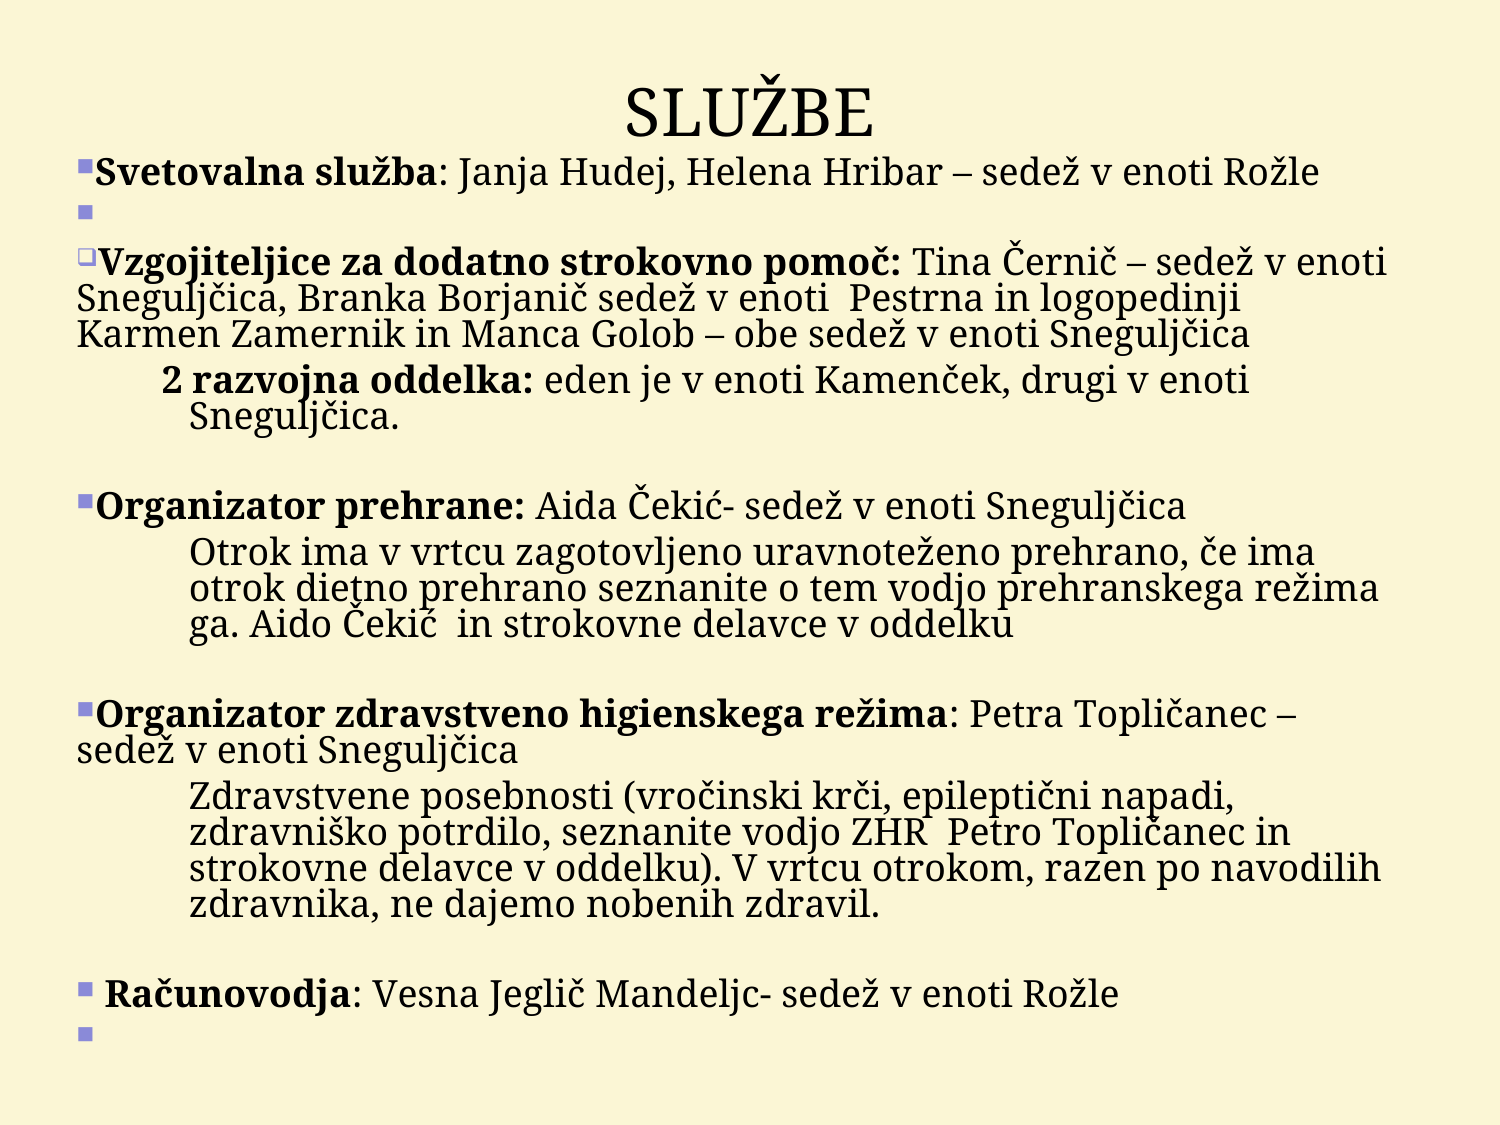

# SLUŽBE
Svetovalna služba: Janja Hudej, Helena Hribar – sedež v enoti Rožle
Vzgojiteljice za dodatno strokovno pomoč: Tina Černič – sedež v enoti Sneguljčica, Branka Borjanič sedež v enoti Pestrna in logopedinji Karmen Zamernik in Manca Golob – obe sedež v enoti Sneguljčica
 2 razvojna oddelka: eden je v enoti Kamenček, drugi v enoti Sneguljčica.
Organizator prehrane: Aida Čekić- sedež v enoti Sneguljčica
	Otrok ima v vrtcu zagotovljeno uravnoteženo prehrano, če ima otrok dietno prehrano seznanite o tem vodjo prehranskega režima ga. Aido Čekić in strokovne delavce v oddelku
Organizator zdravstveno higienskega režima: Petra Topličanec – sedež v enoti Sneguljčica
	Zdravstvene posebnosti (vročinski krči, epileptični napadi, zdravniško potrdilo, seznanite vodjo ZHR Petro Topličanec in strokovne delavce v oddelku). V vrtcu otrokom, razen po navodilih zdravnika, ne dajemo nobenih zdravil.
 Računovodja: Vesna Jeglič Mandeljc- sedež v enoti Rožle